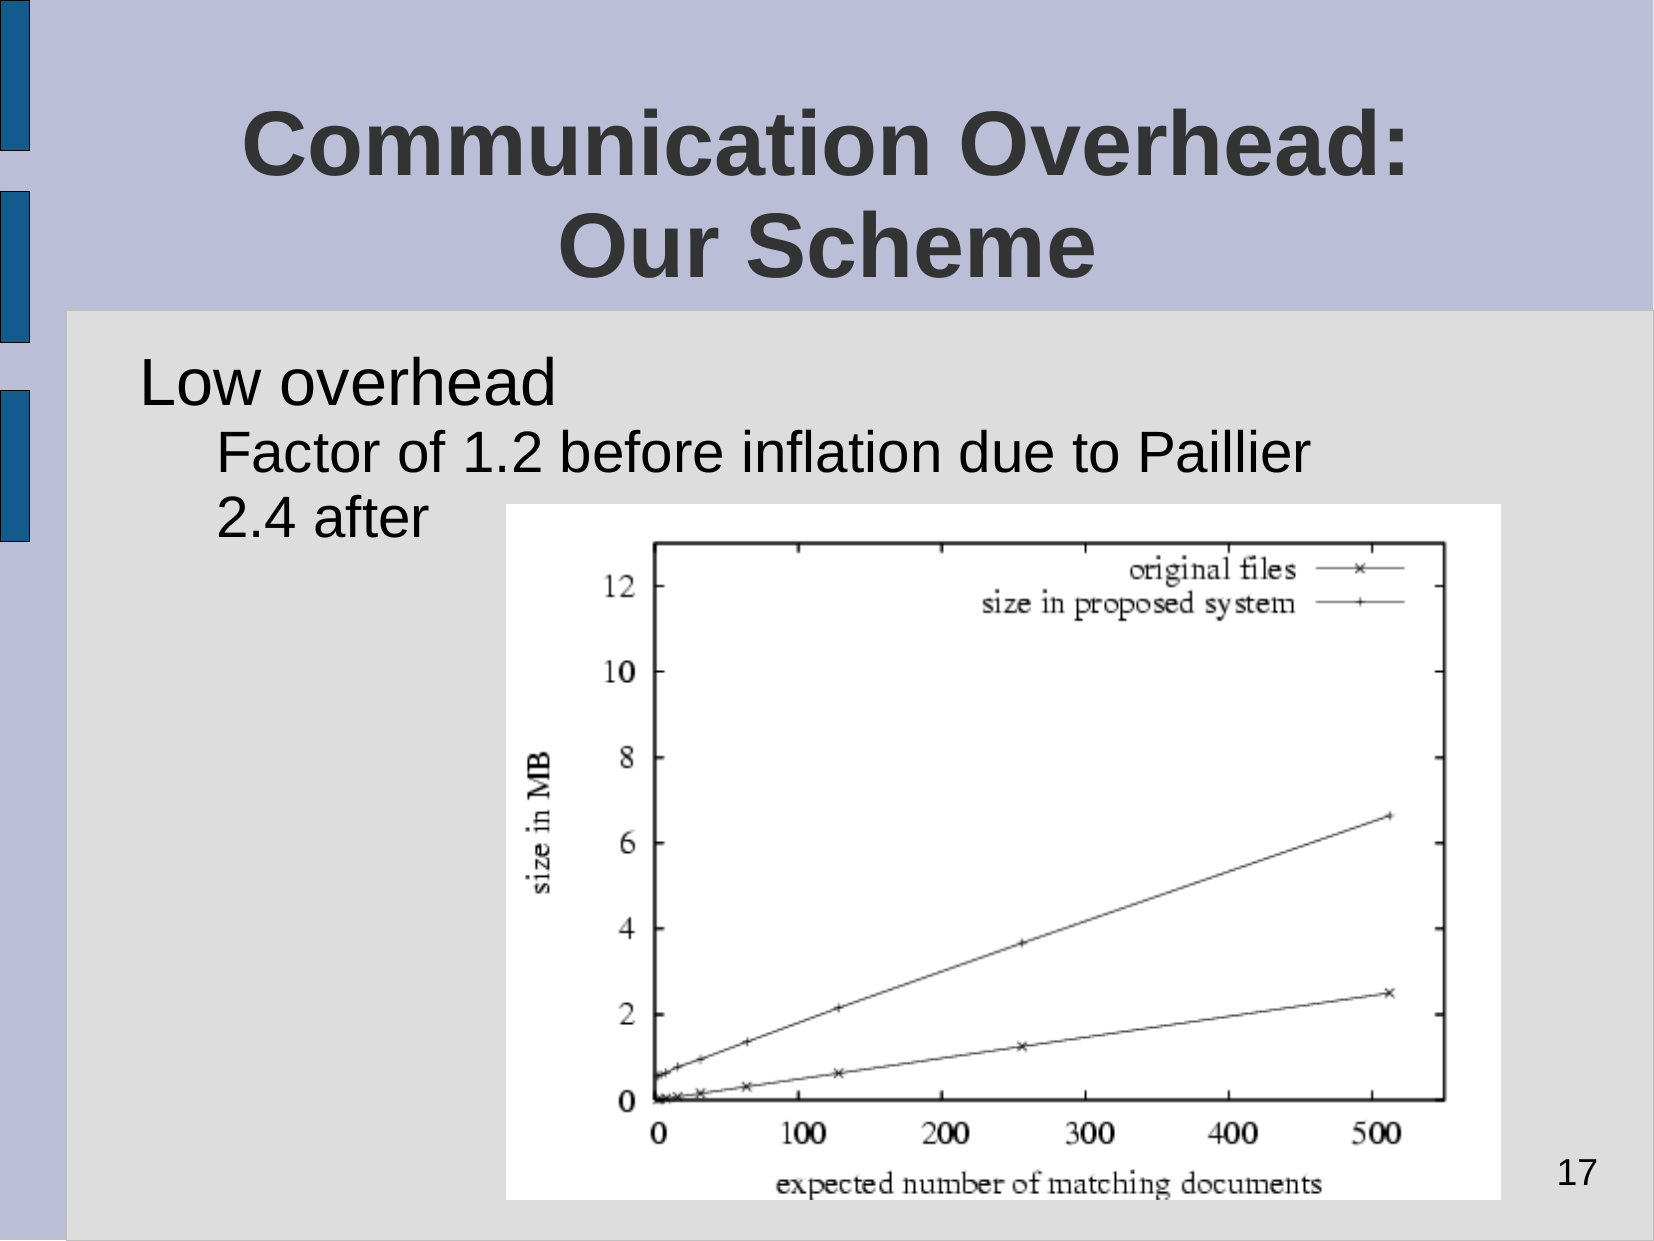

# Communication Overhead: Our Scheme
Low overhead
Factor of 1.2 before inflation due to Paillier
2.4 after